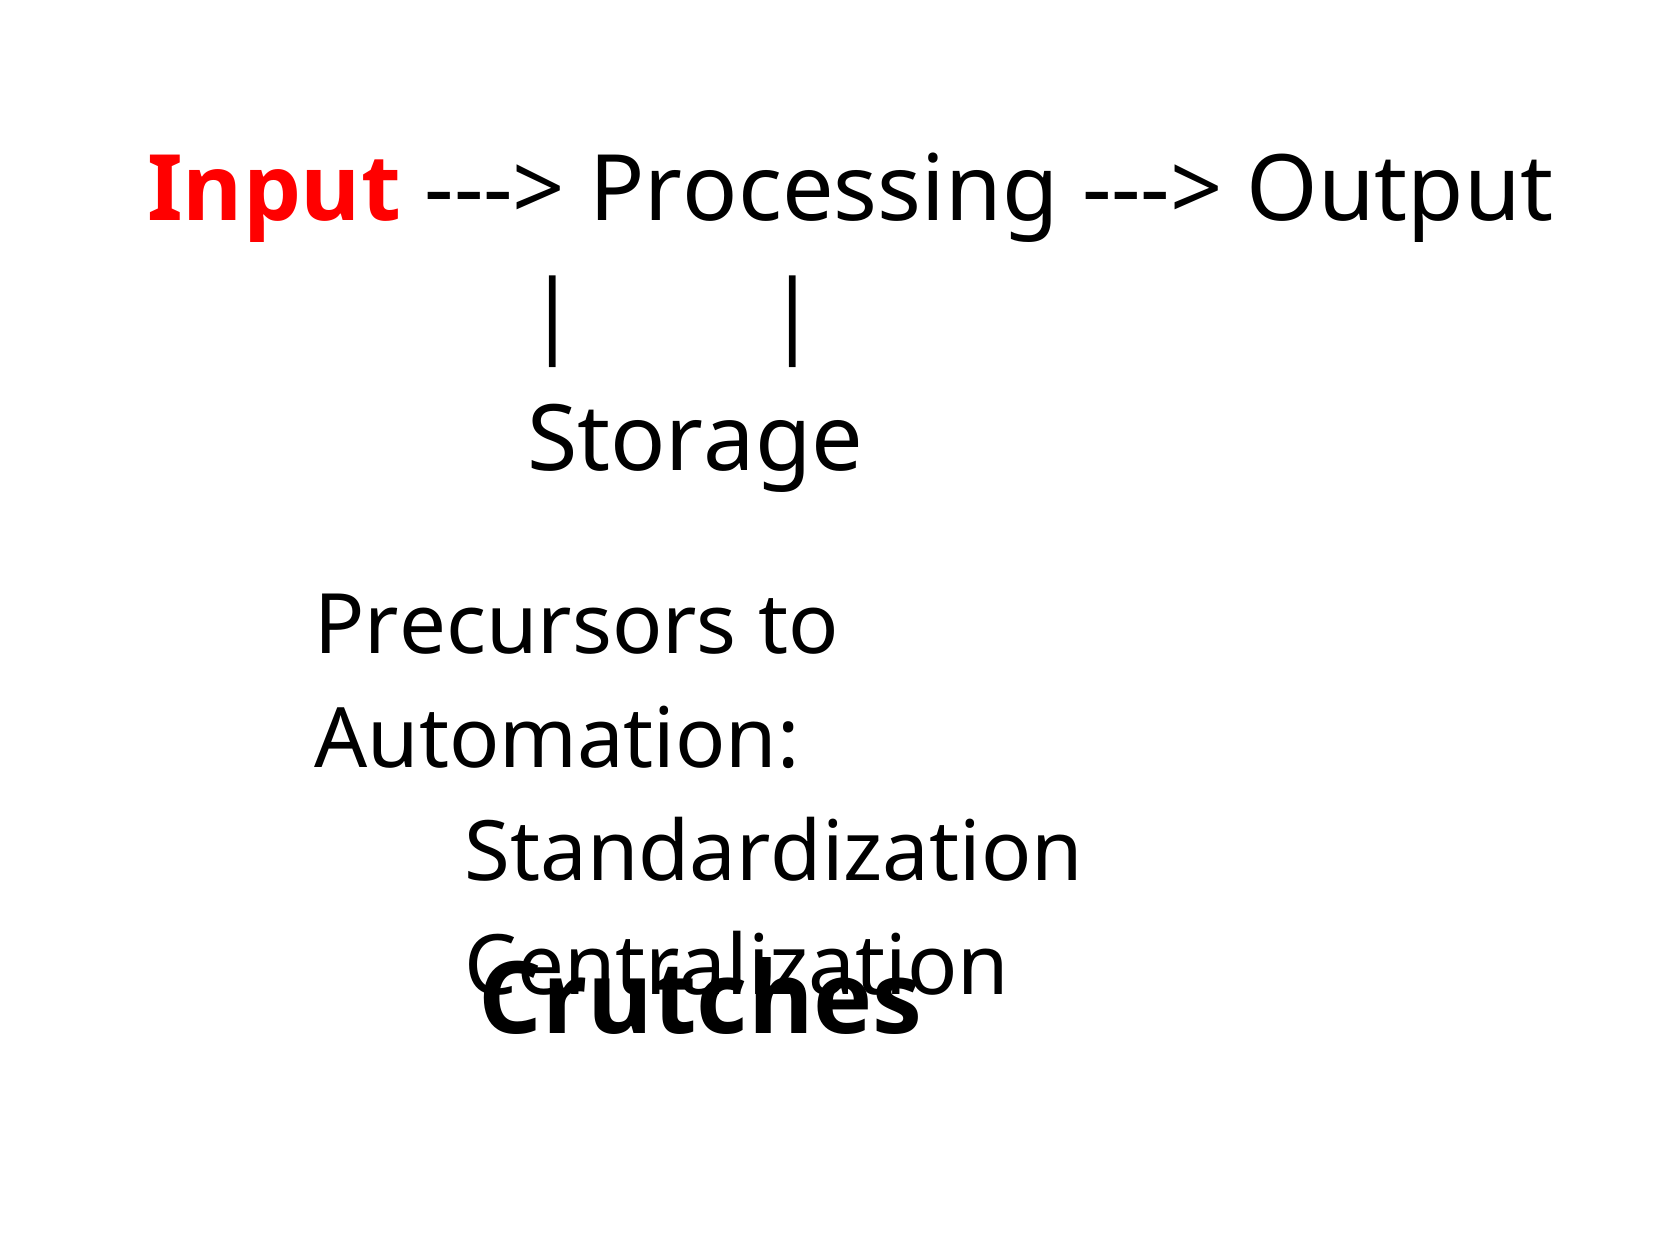

Input ---> Processing ---> Output
 | |
 Storage
Precursors to Automation:
		Standardization
		Centralization
Crutches